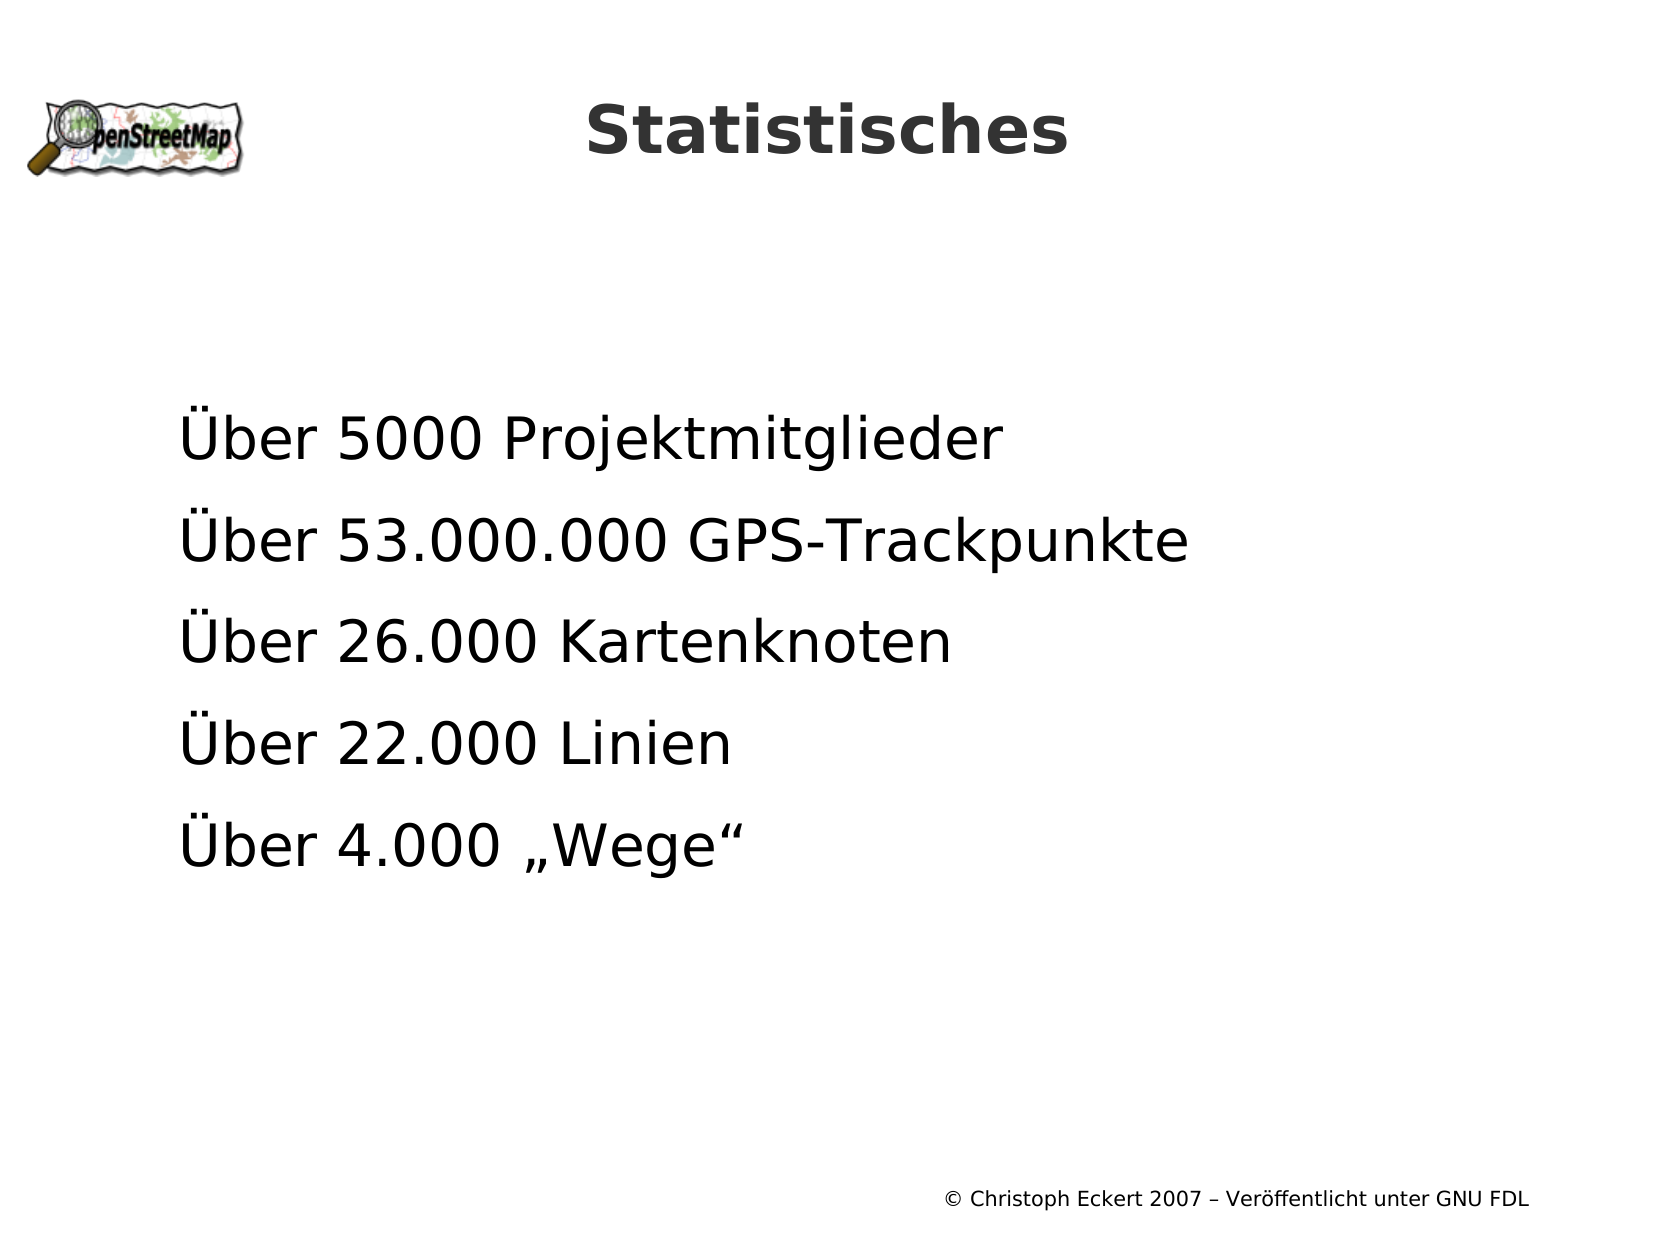

# Statistisches
Über 5000 Projektmitglieder
Über 53.000.000 GPS-Trackpunkte
Über 26.000 Kartenknoten
Über 22.000 Linien
Über 4.000 „Wege“